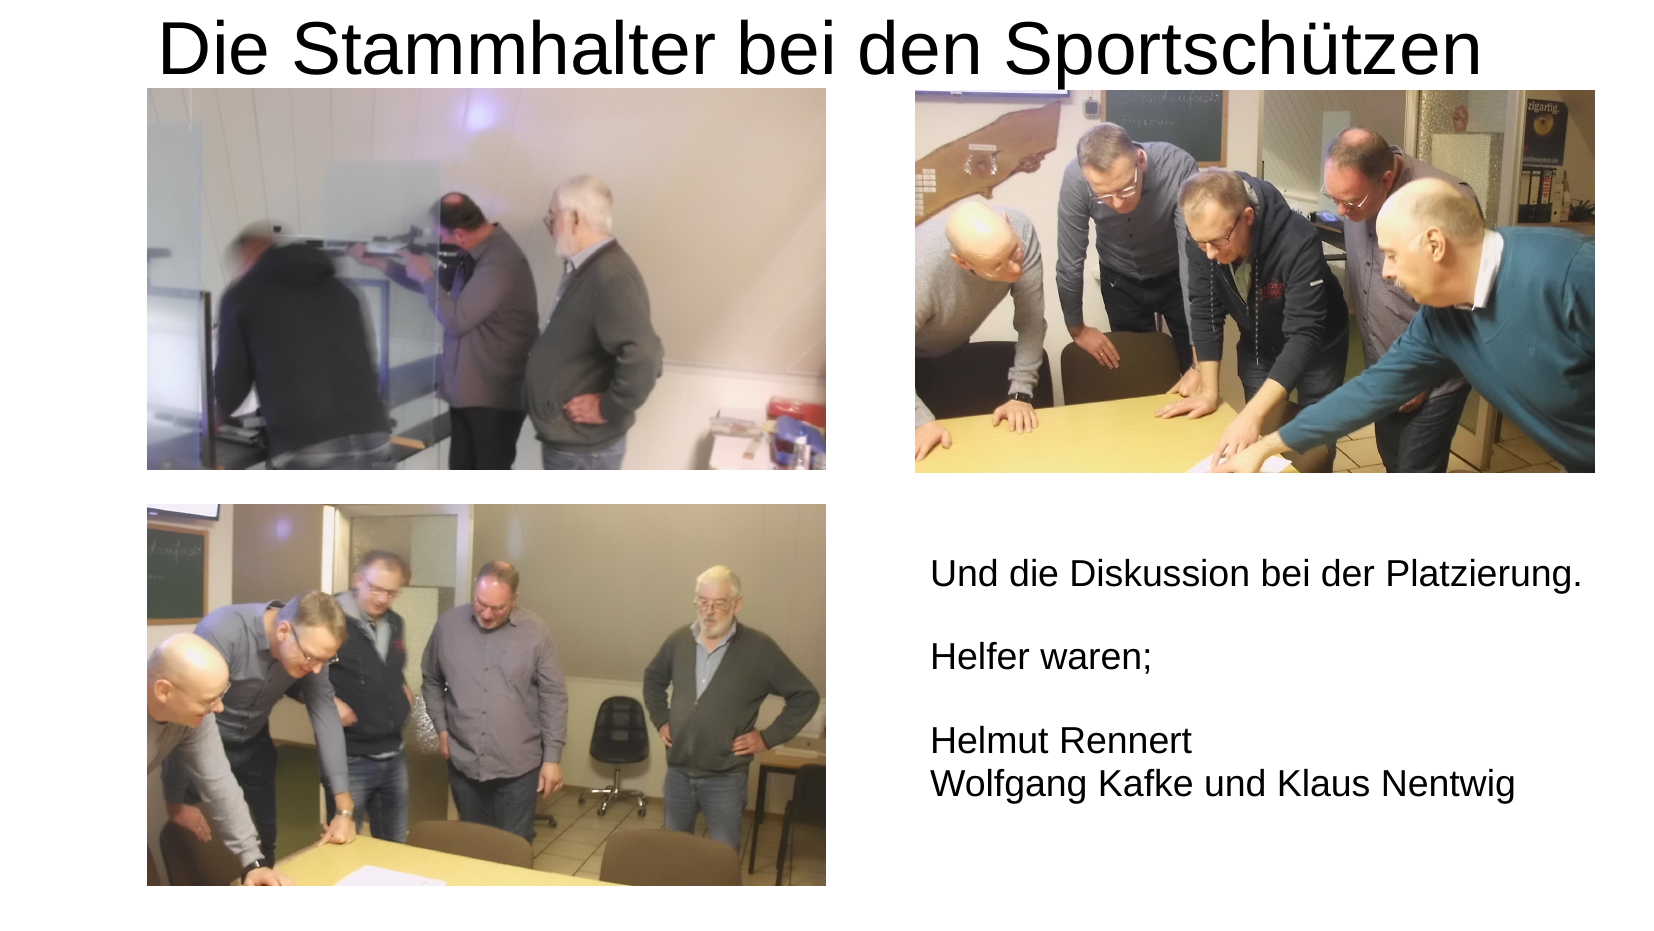

# Die Stammhalter bei den Sportschützen
Und die Diskussion bei der Platzierung.
Helfer waren;
Helmut Rennert
Wolfgang Kafke und Klaus Nentwig